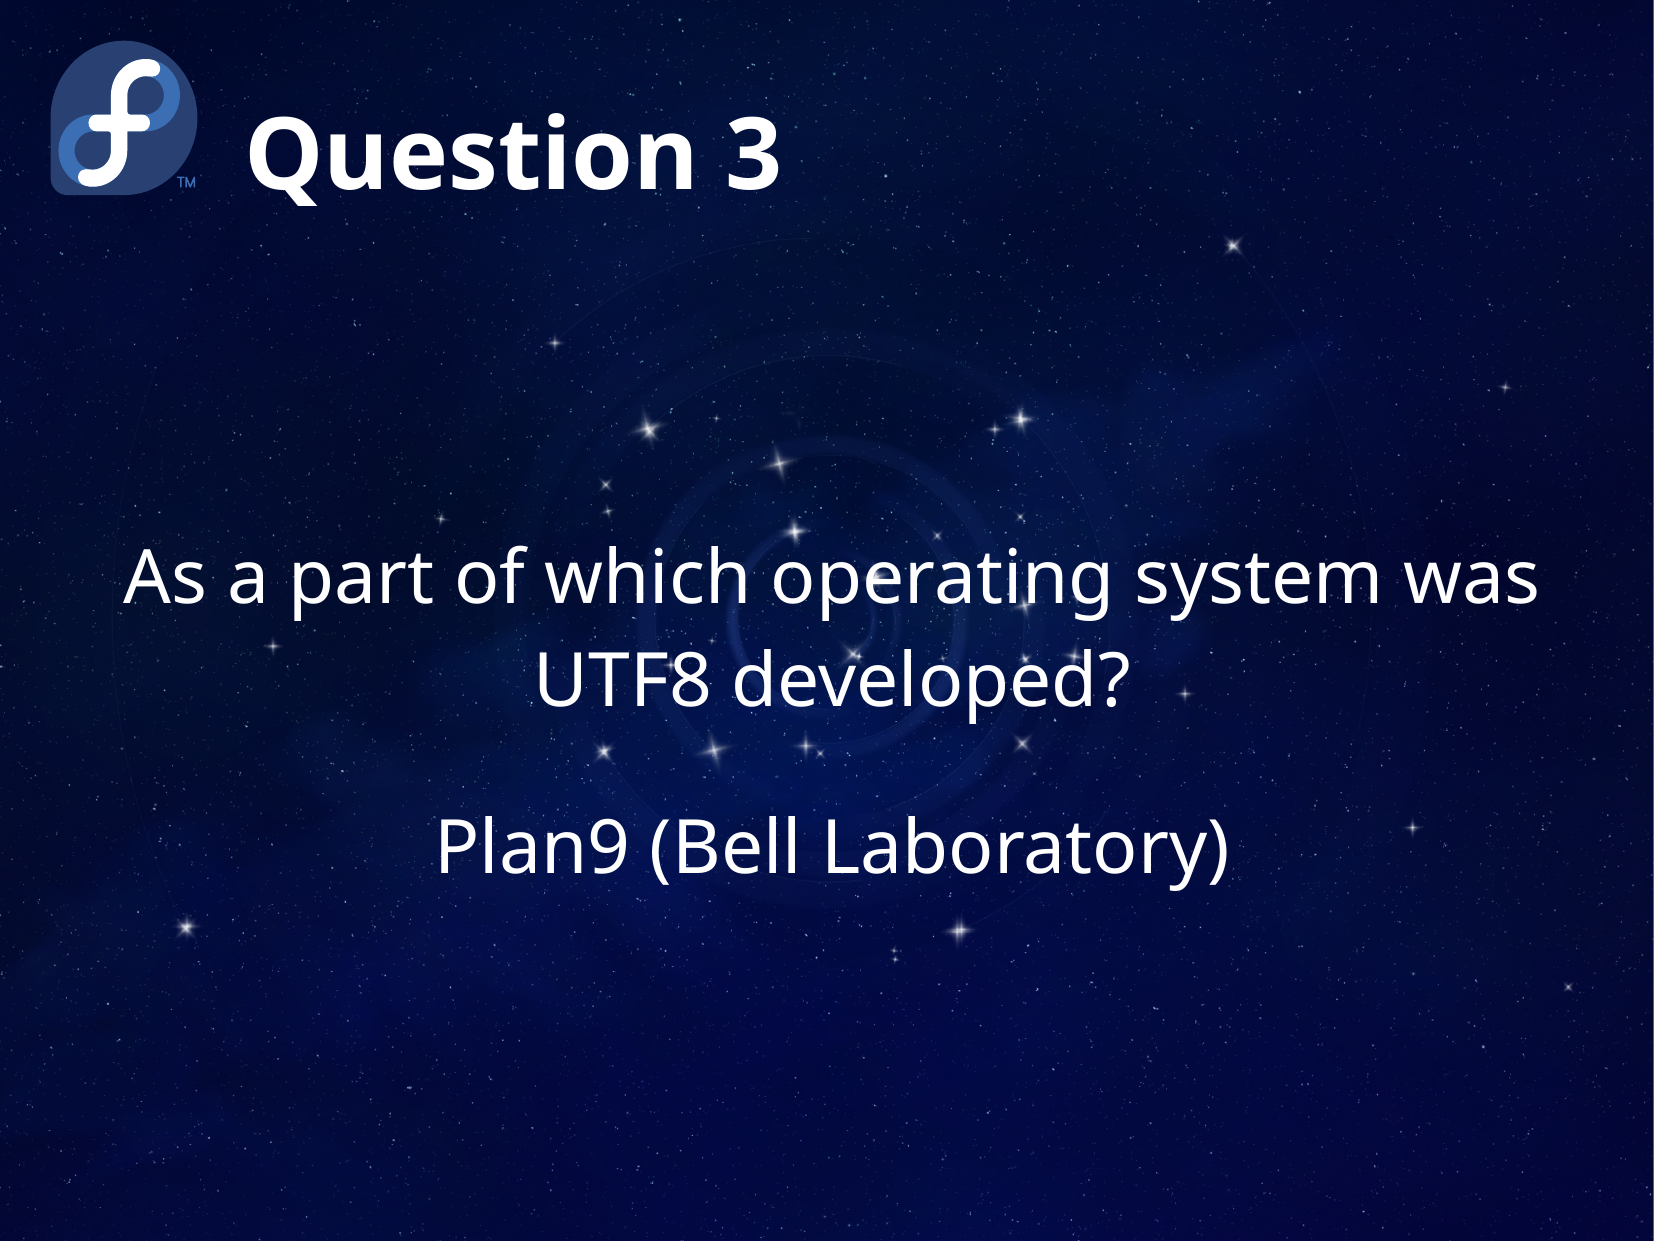

Question 3
As a part of which operating system was UTF8 developed?
Plan9 (Bell Laboratory)